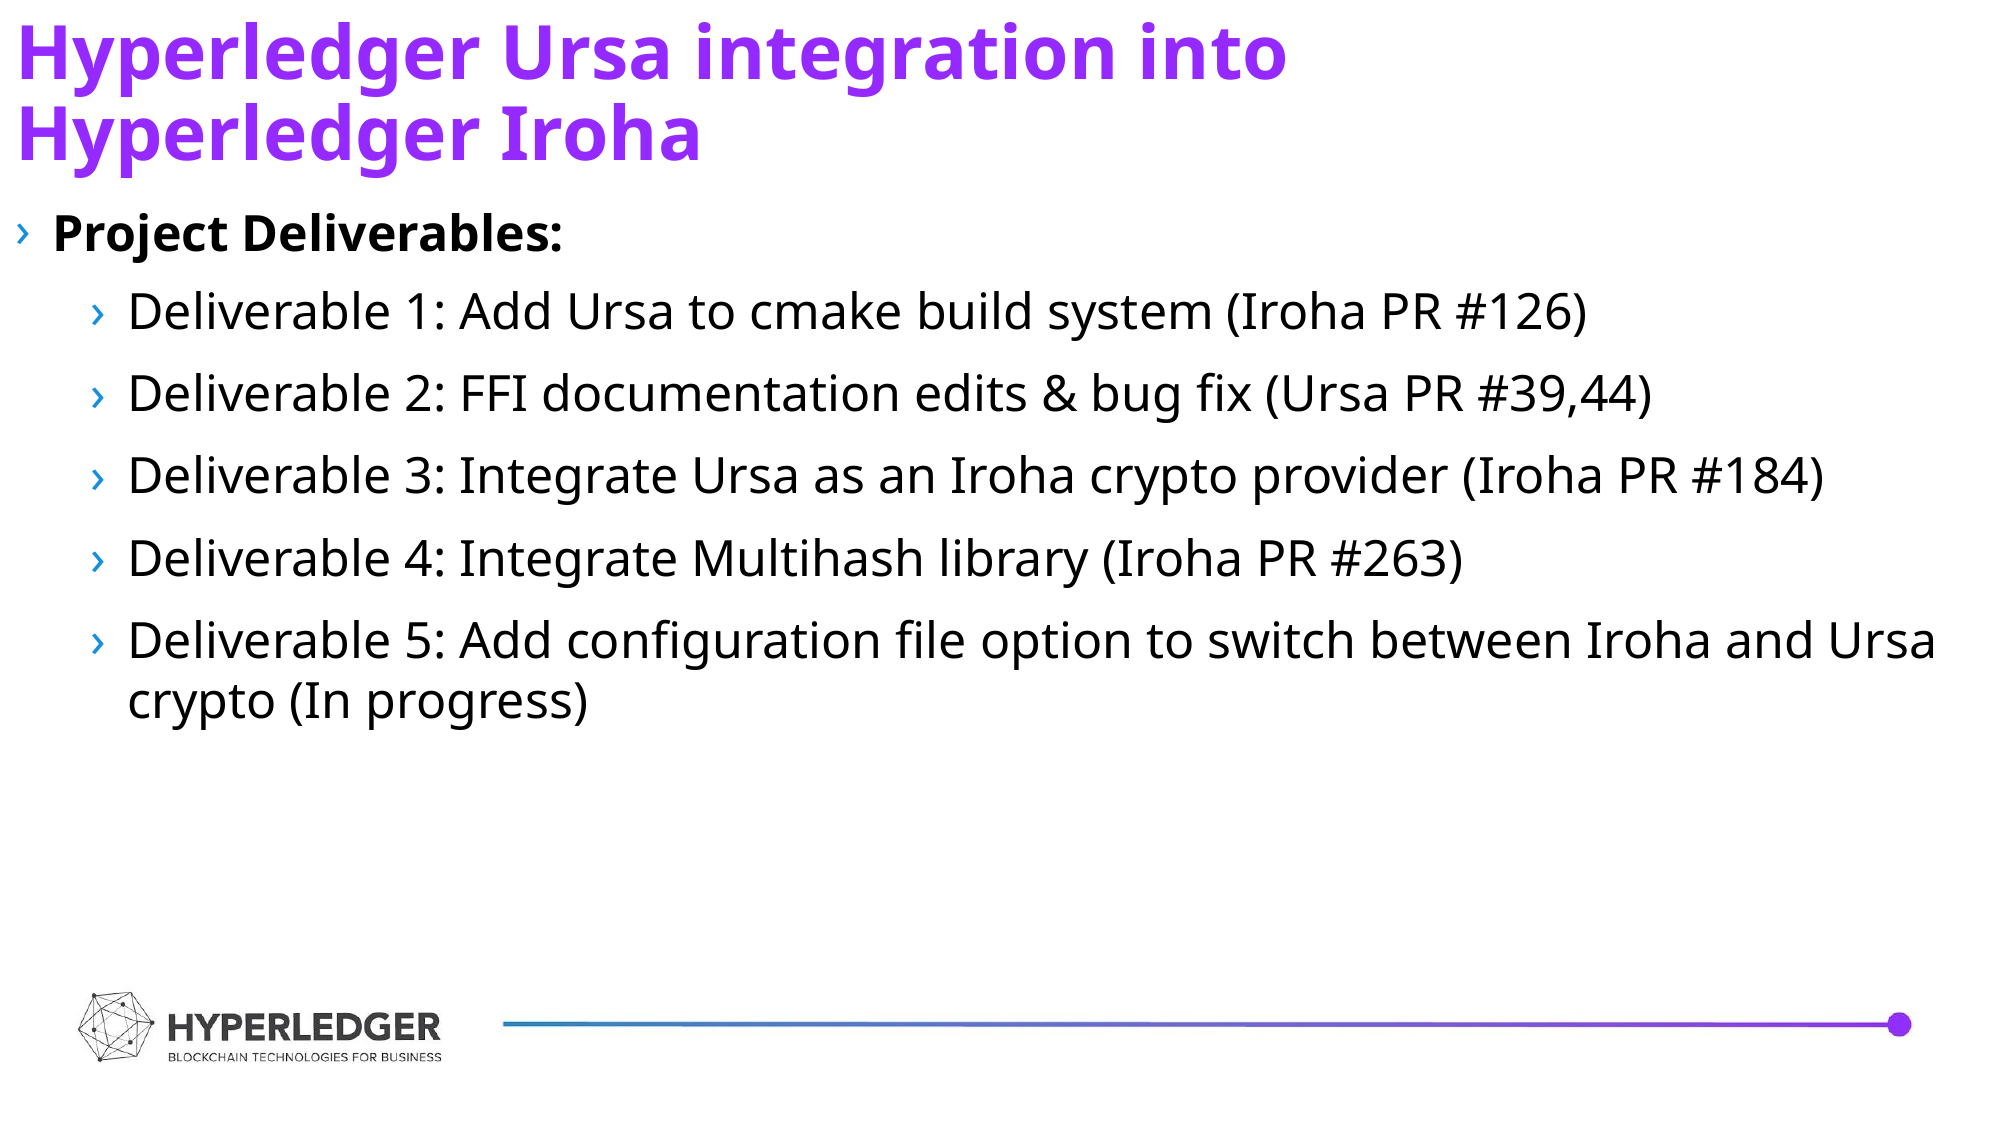

Hyperledger Ursa integration into Hyperledger Iroha
Project Deliverables:
Deliverable 1: Add Ursa to cmake build system (Iroha PR #126)
Deliverable 2: FFI documentation edits & bug fix (Ursa PR #39,44)
Deliverable 3: Integrate Ursa as an Iroha crypto provider (Iroha PR #184)
Deliverable 4: Integrate Multihash library (Iroha PR #263)
Deliverable 5: Add configuration file option to switch between Iroha and Ursa crypto (In progress)